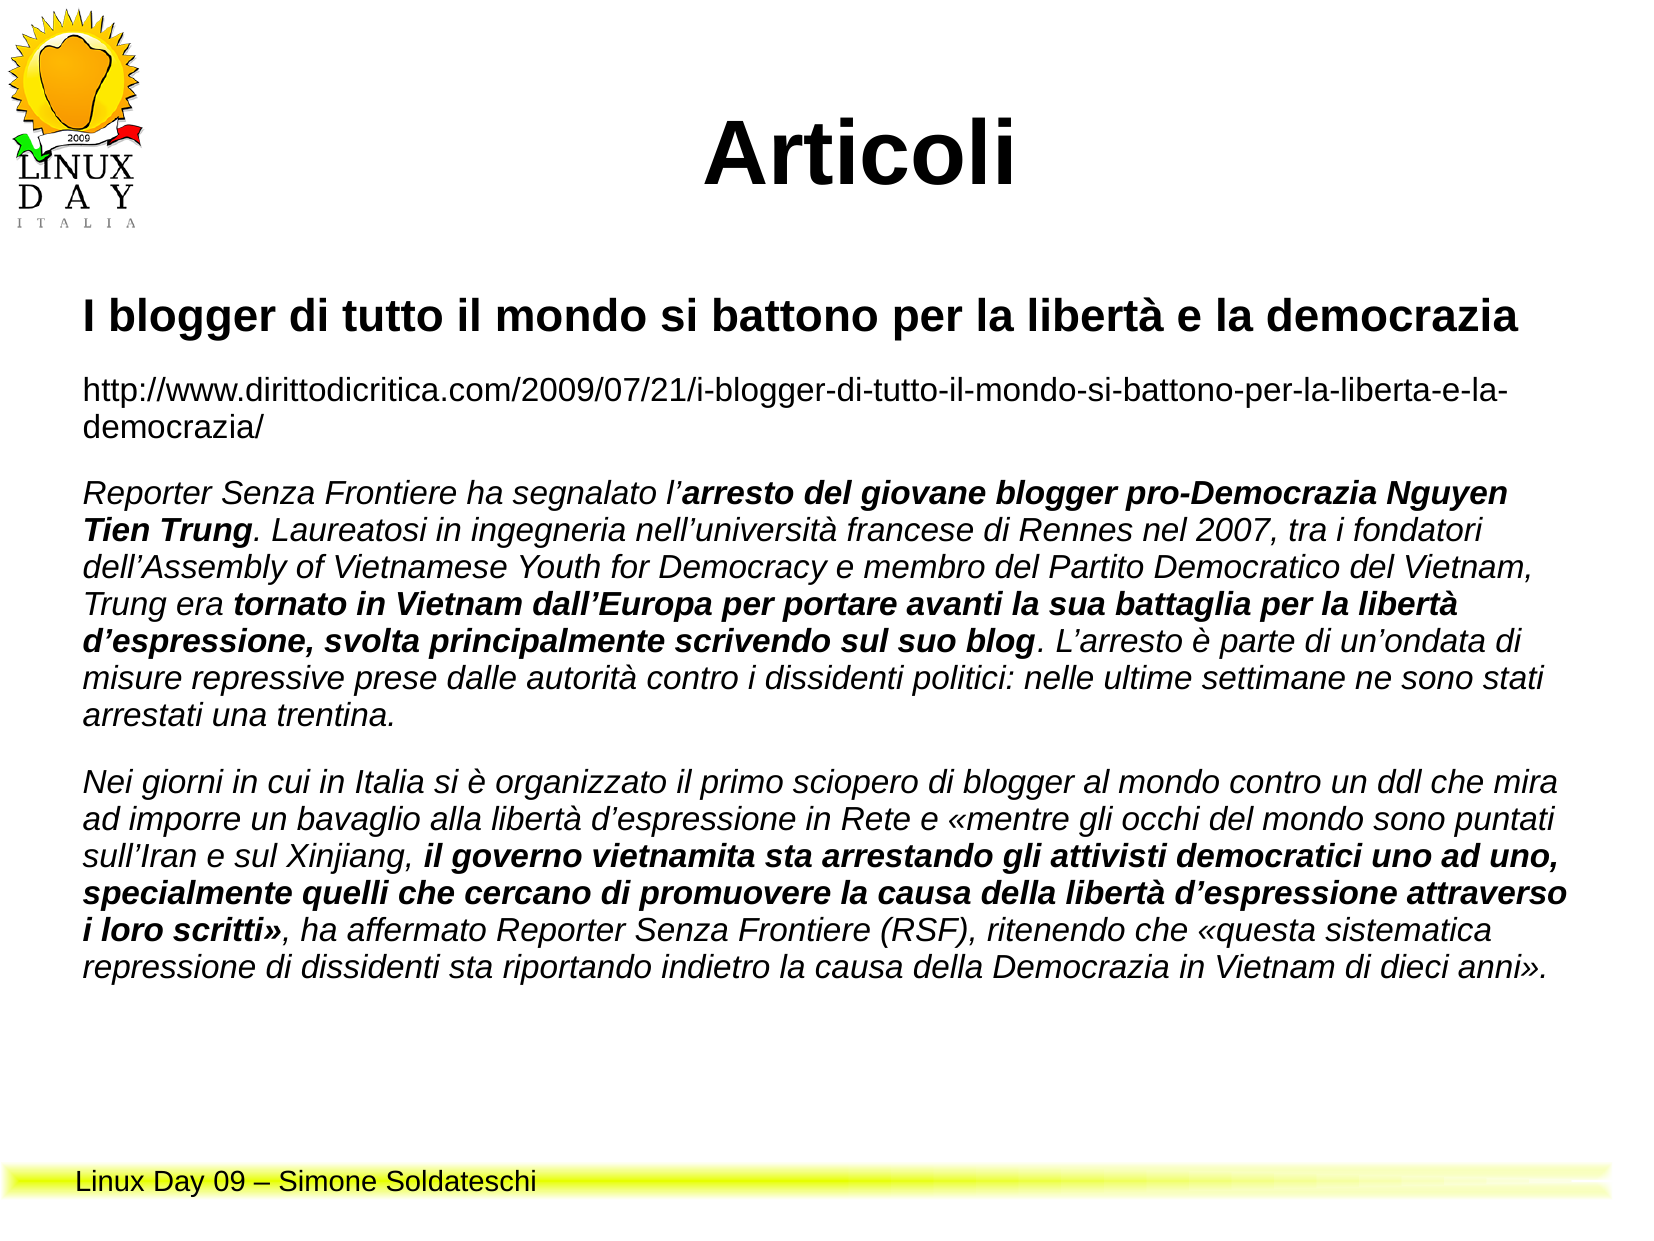

Articoli
# I blogger di tutto il mondo si battono per la libertà e la democrazia
http://www.dirittodicritica.com/2009/07/21/i-blogger-di-tutto-il-mondo-si-battono-per-la-liberta-e-la-democrazia/
Reporter Senza Frontiere ha segnalato l’arresto del giovane blogger pro-Democrazia Nguyen Tien Trung. Laureatosi in ingegneria nell’università francese di Rennes nel 2007, tra i fondatori dell’Assembly of Vietnamese Youth for Democracy e membro del Partito Democratico del Vietnam, Trung era tornato in Vietnam dall’Europa per portare avanti la sua battaglia per la libertà d’espressione, svolta principalmente scrivendo sul suo blog. L’arresto è parte di un’ondata di misure repressive prese dalle autorità contro i dissidenti politici: nelle ultime settimane ne sono stati arrestati una trentina.
Nei giorni in cui in Italia si è organizzato il primo sciopero di blogger al mondo contro un ddl che mira ad imporre un bavaglio alla libertà d’espressione in Rete e «mentre gli occhi del mondo sono puntati sull’Iran e sul Xinjiang, il governo vietnamita sta arrestando gli attivisti democratici uno ad uno, specialmente quelli che cercano di promuovere la causa della libertà d’espressione attraverso i loro scritti», ha affermato Reporter Senza Frontiere (RSF), ritenendo che «questa sistematica repressione di dissidenti sta riportando indietro la causa della Democrazia in Vietnam di dieci anni».